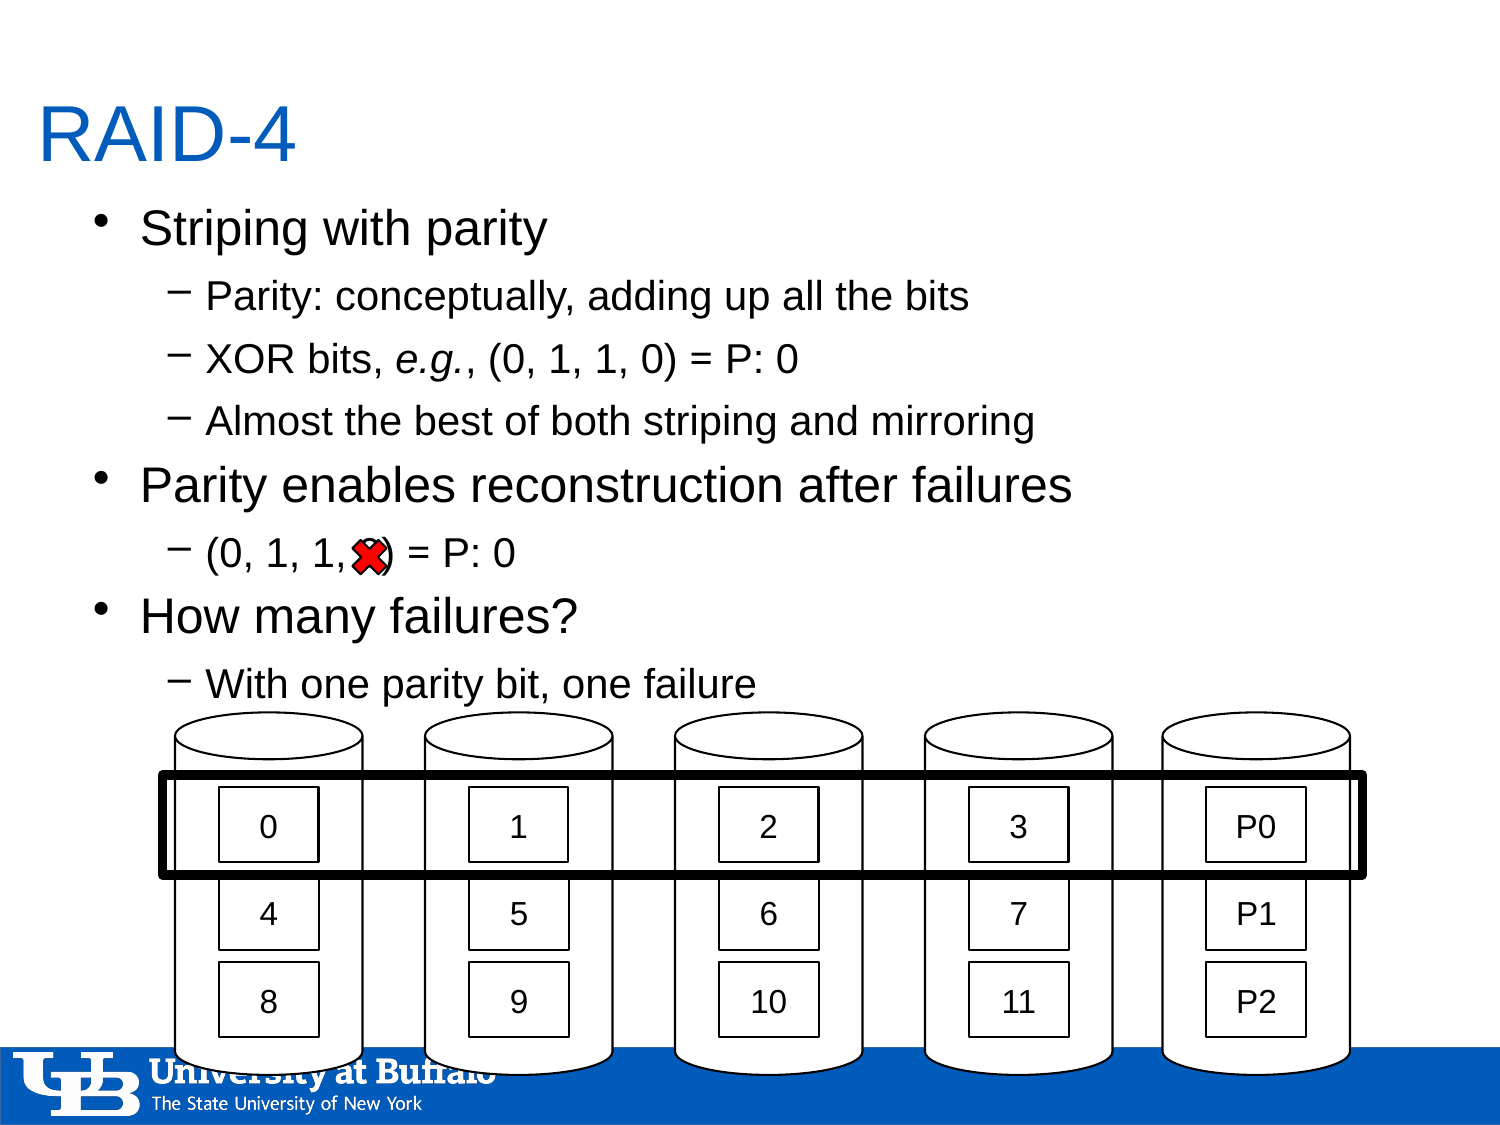

# RAID-4
Striping with parity
Parity: conceptually, adding up all the bits
XOR bits, e.g., (0, 1, 1, 0) = P: 0
Almost the best of both striping and mirroring
Parity enables reconstruction after failures
(0, 1, 1, 0) = P: 0
How many failures?
With one parity bit, one failure
0
1
2
3
P0
4
5
6
7
P1
8
9
10
11
P2